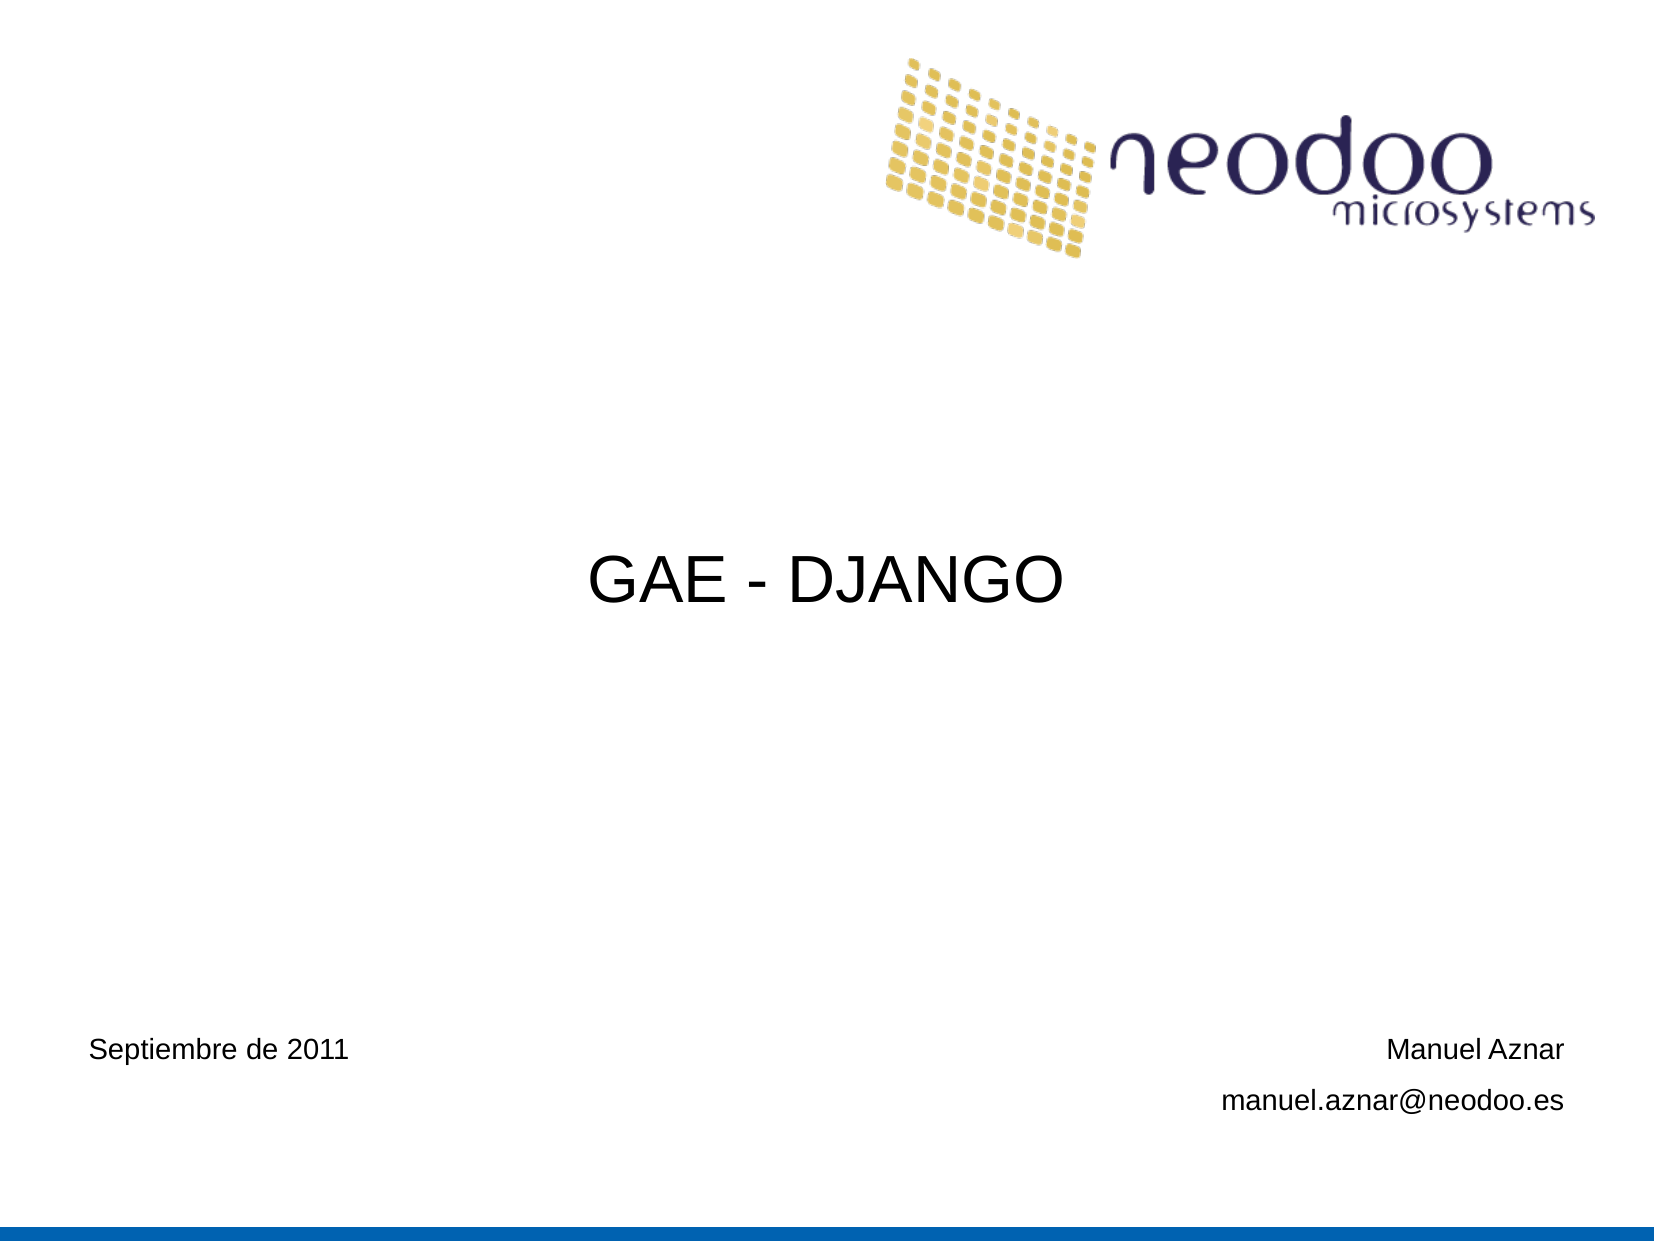

# GAE - DJANGO
Septiembre de 2011
Manuel Aznar
manuel.aznar@neodoo.es